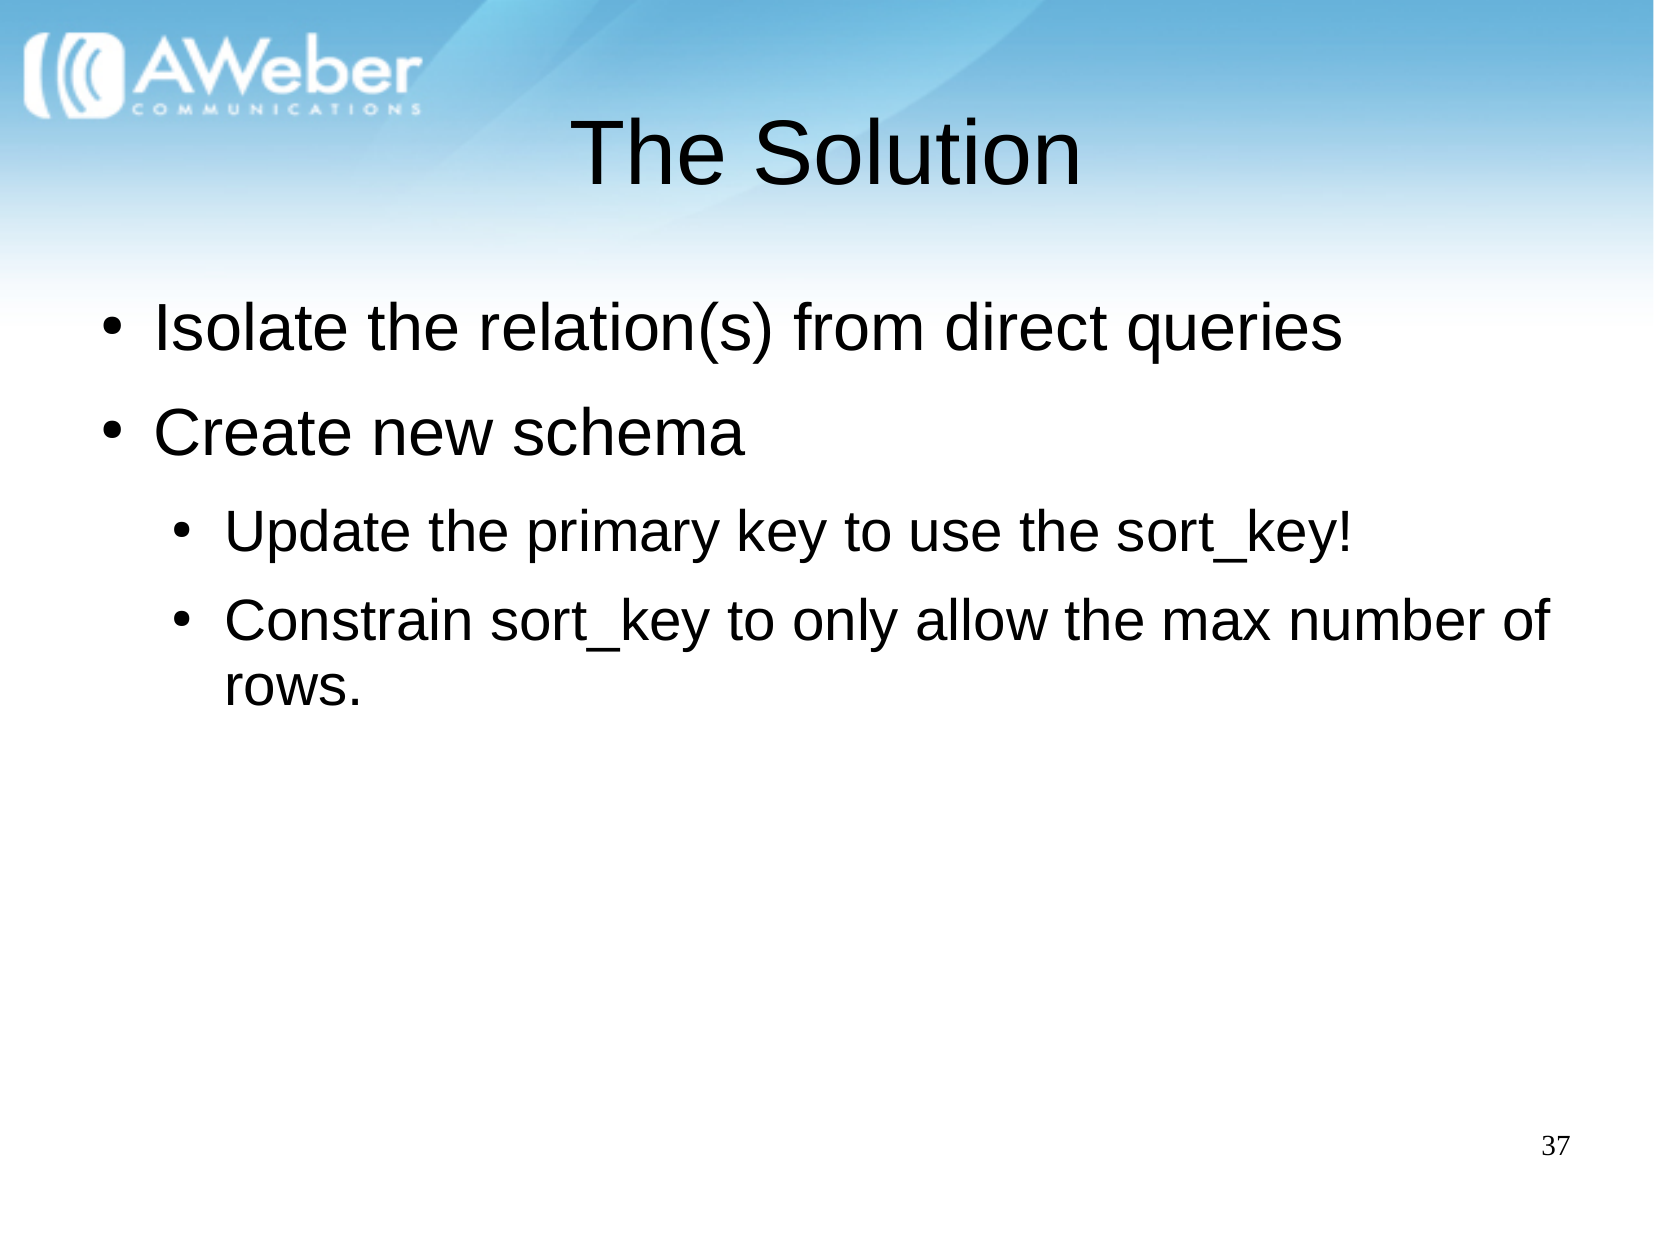

# The Solution
Isolate the relation(s) from direct queries
Create new schema
Update the primary key to use the sort_key!
Constrain sort_key to only allow the max number of rows.
37